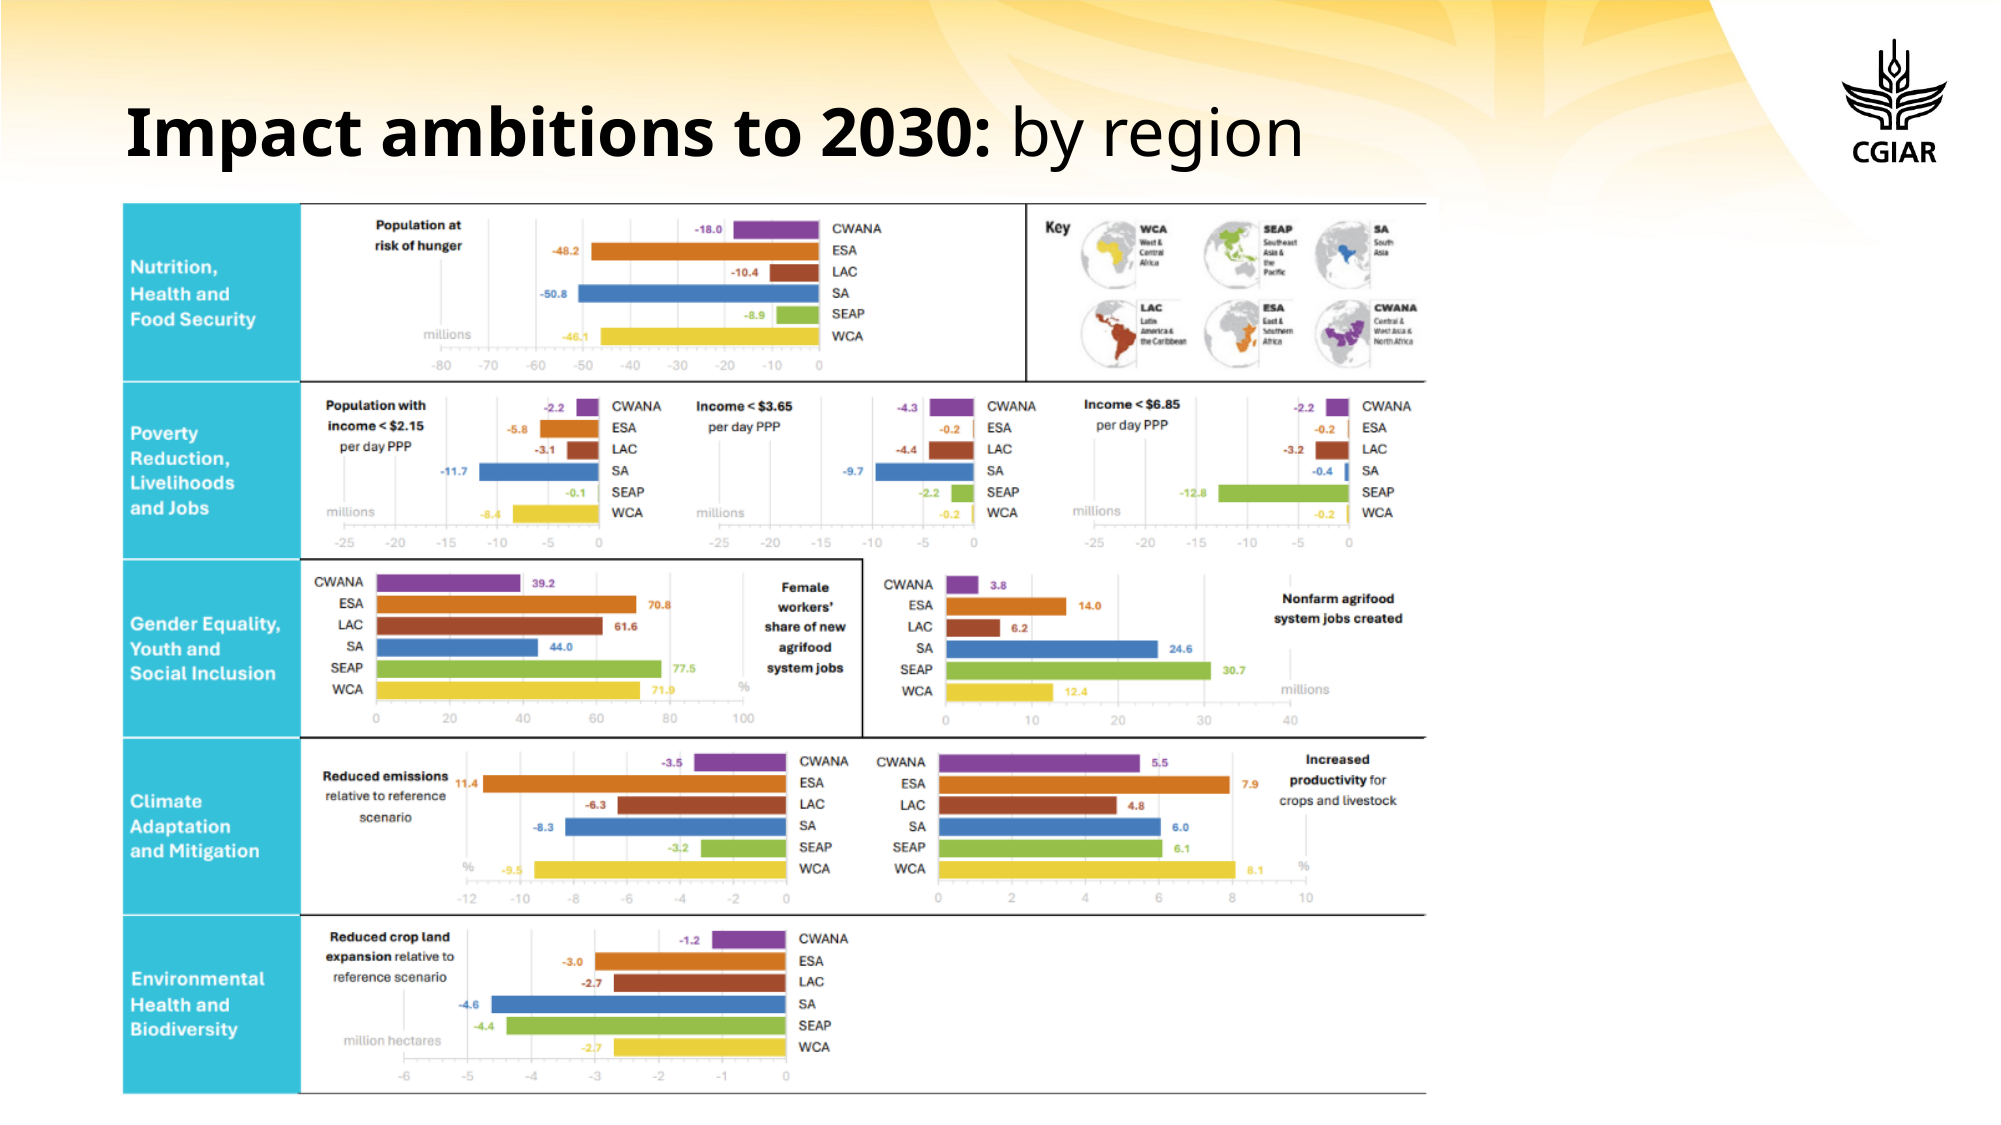

# Impact ambitions to 2030: by region